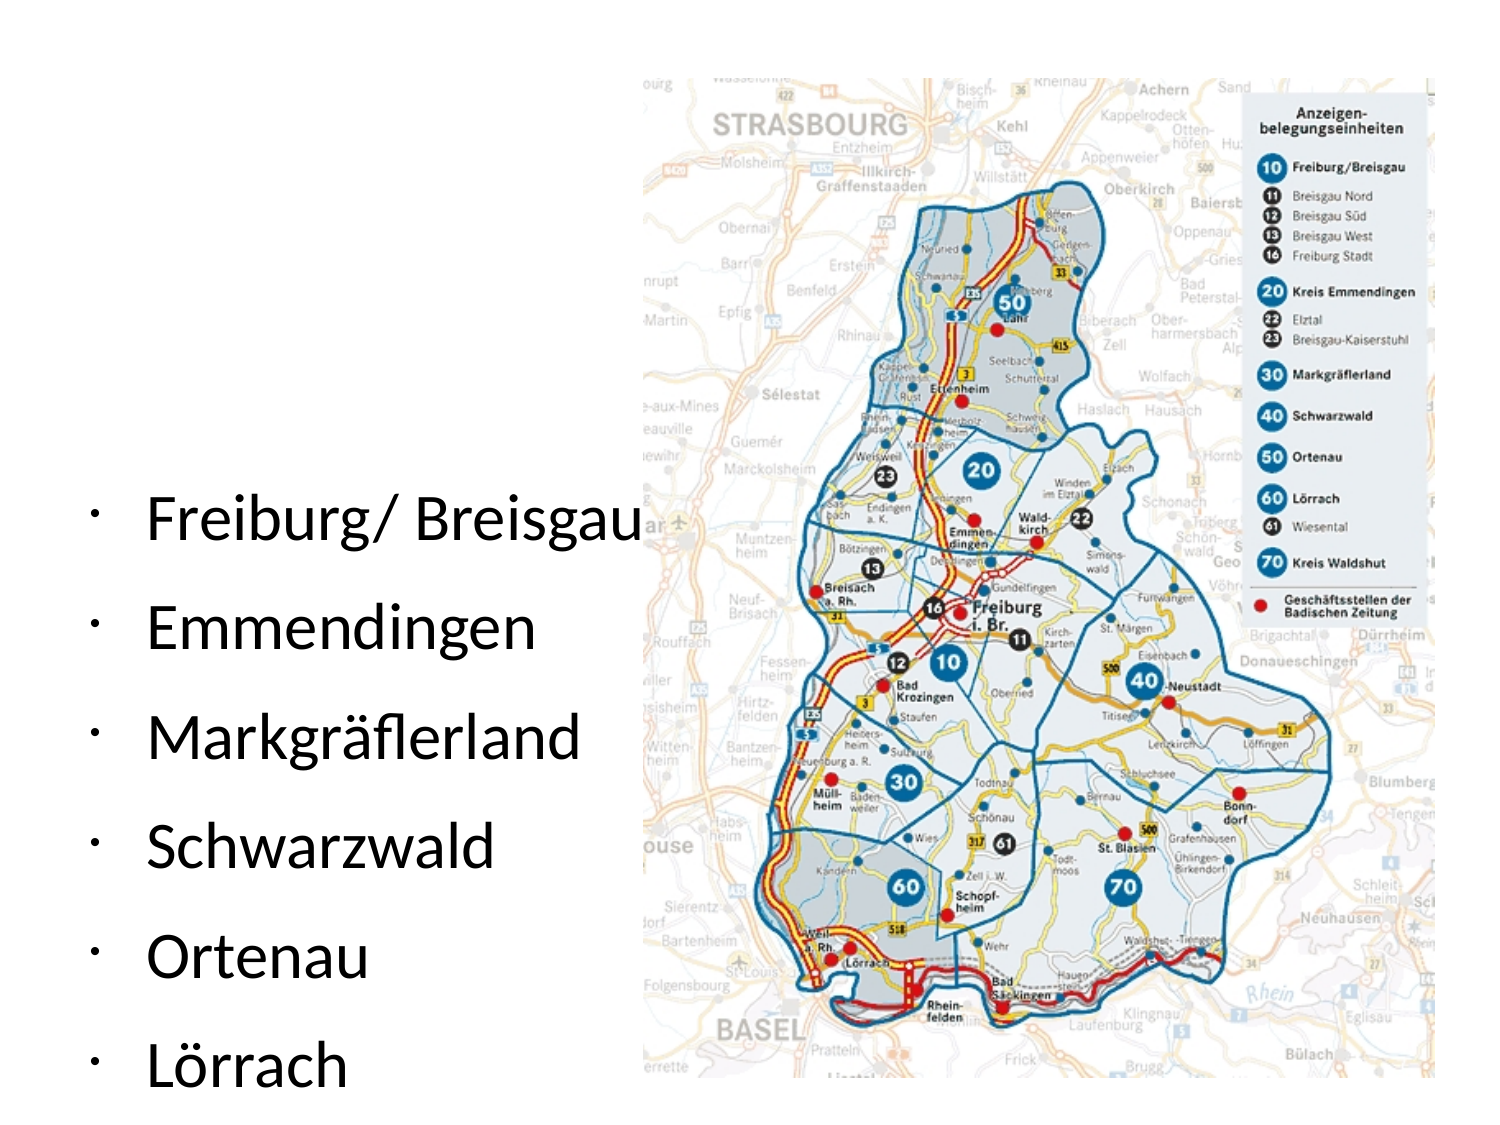

#
Freiburg/ Breisgau
Emmendingen
Markgräflerland
Schwarzwald
Ortenau
Lörrach
Waldshut